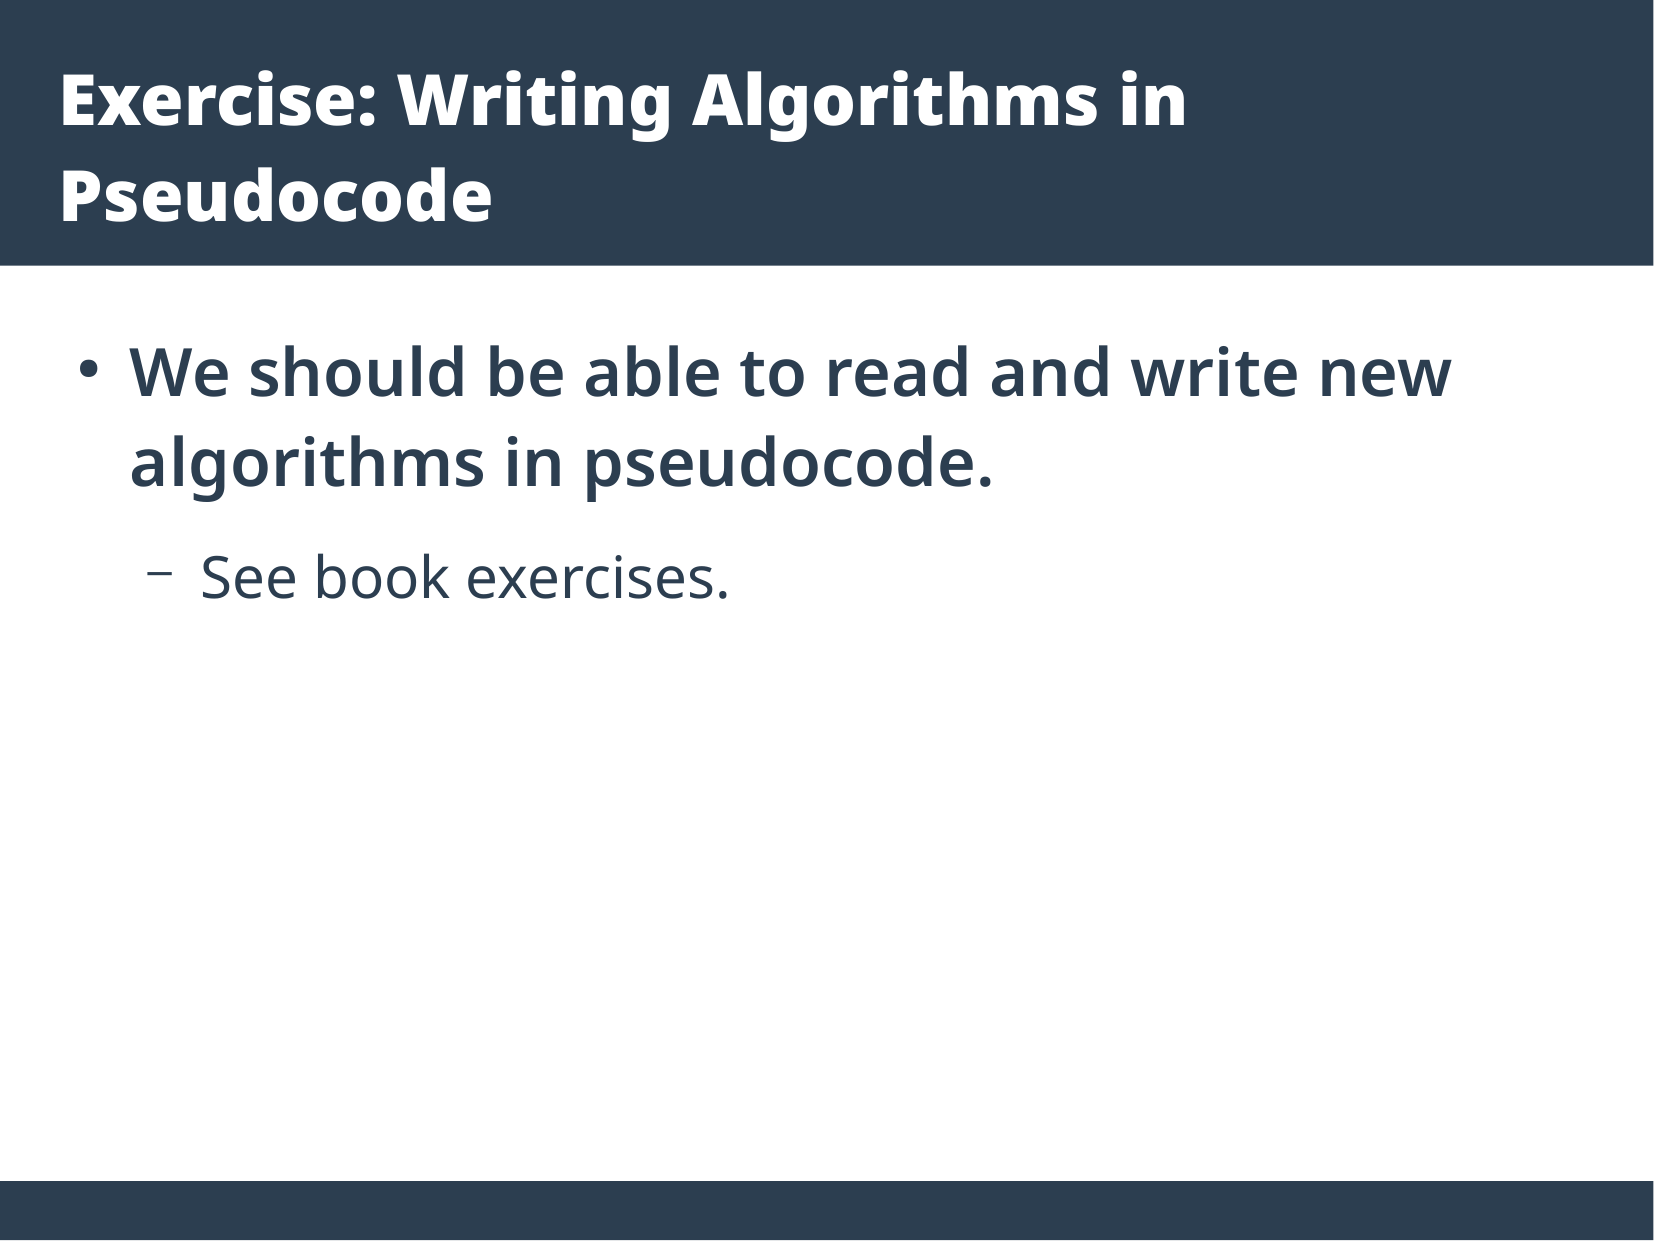

# Exercise: Writing Algorithms in Pseudocode
We should be able to read and write new algorithms in pseudocode.
See book exercises.